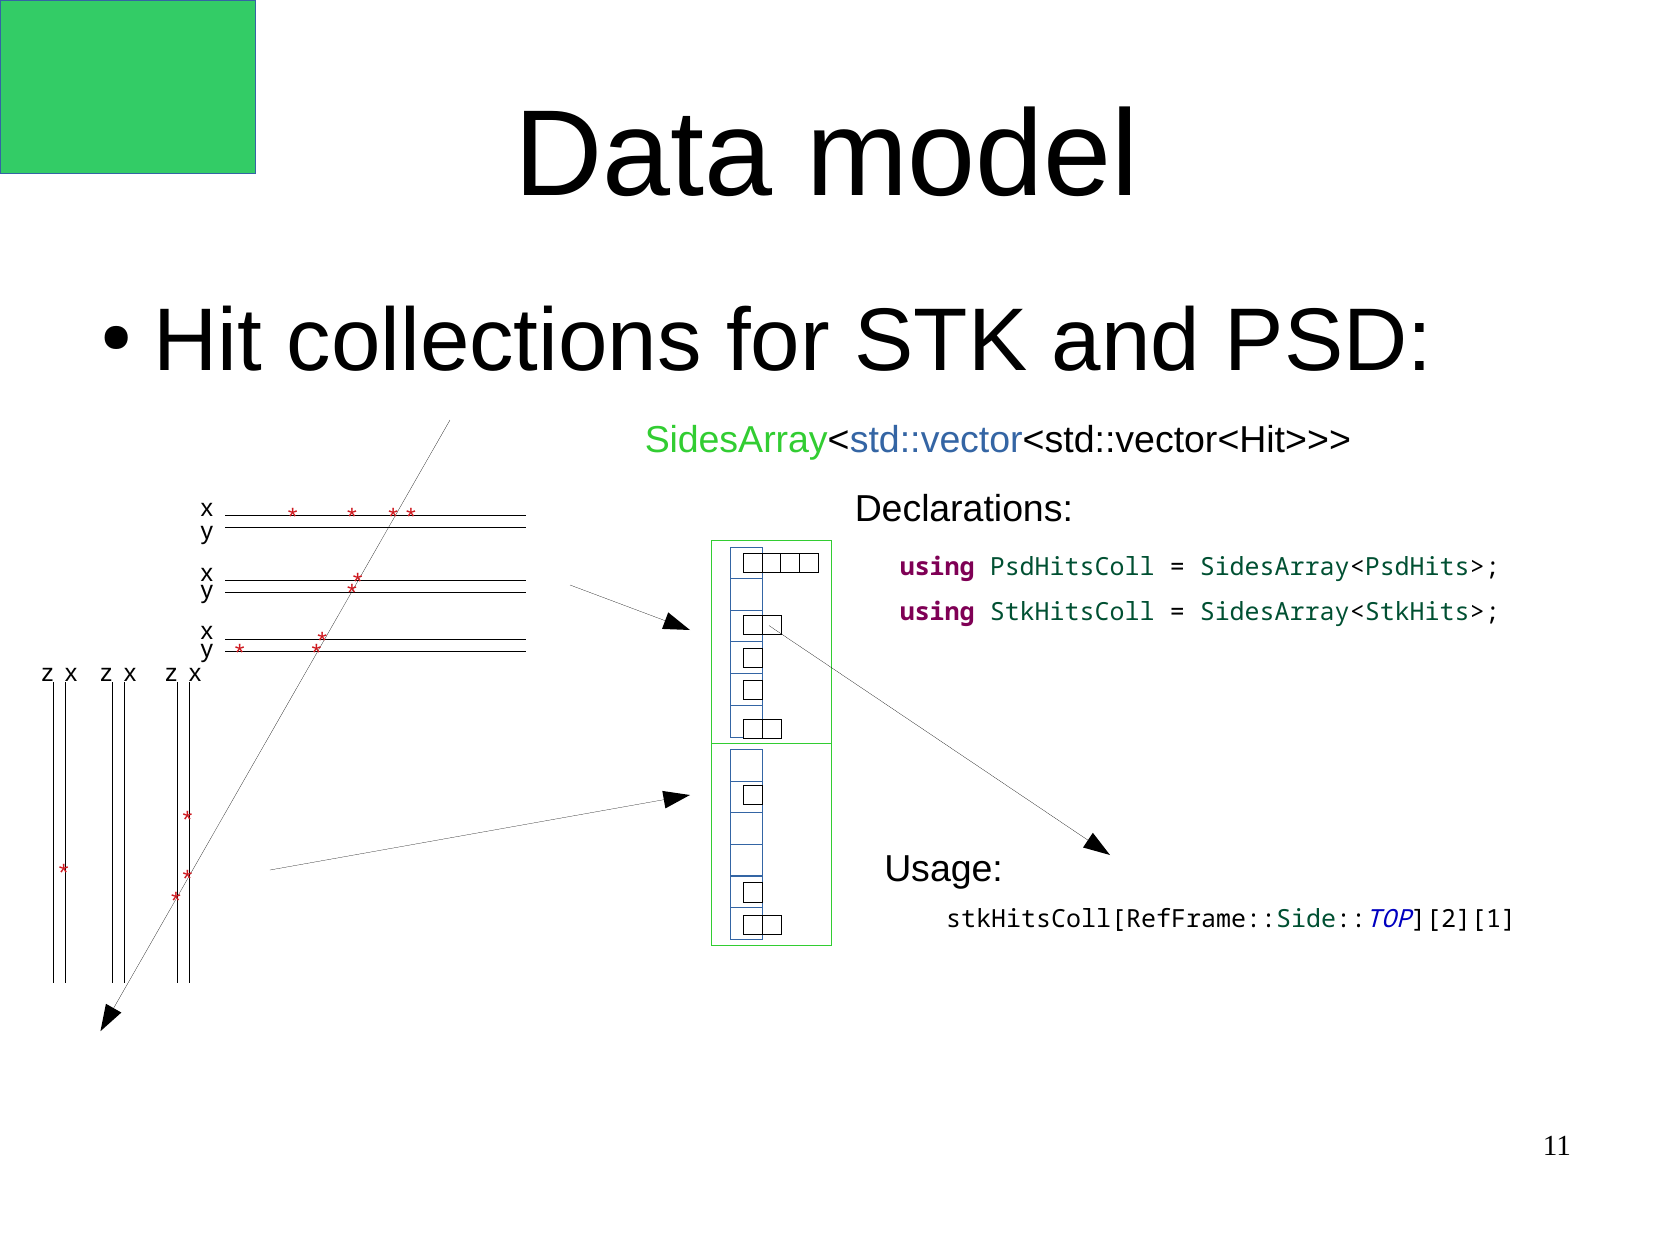

# Data model
Hit collections for STK and PSD:
SidesArray<std::vector<std::vector<Hit>>>
Declarations:
x
*
*
*
*
y
using PsdHitsColl = SidesArray<PsdHits>;
x
*
y
*
using StkHitsColl = SidesArray<StkHits>;
x
*
y
*
*
z
x
x
x
z
z
*
Usage:
*
*
*
stkHitsColl[RefFrame::Side::TOP][2][1]
11